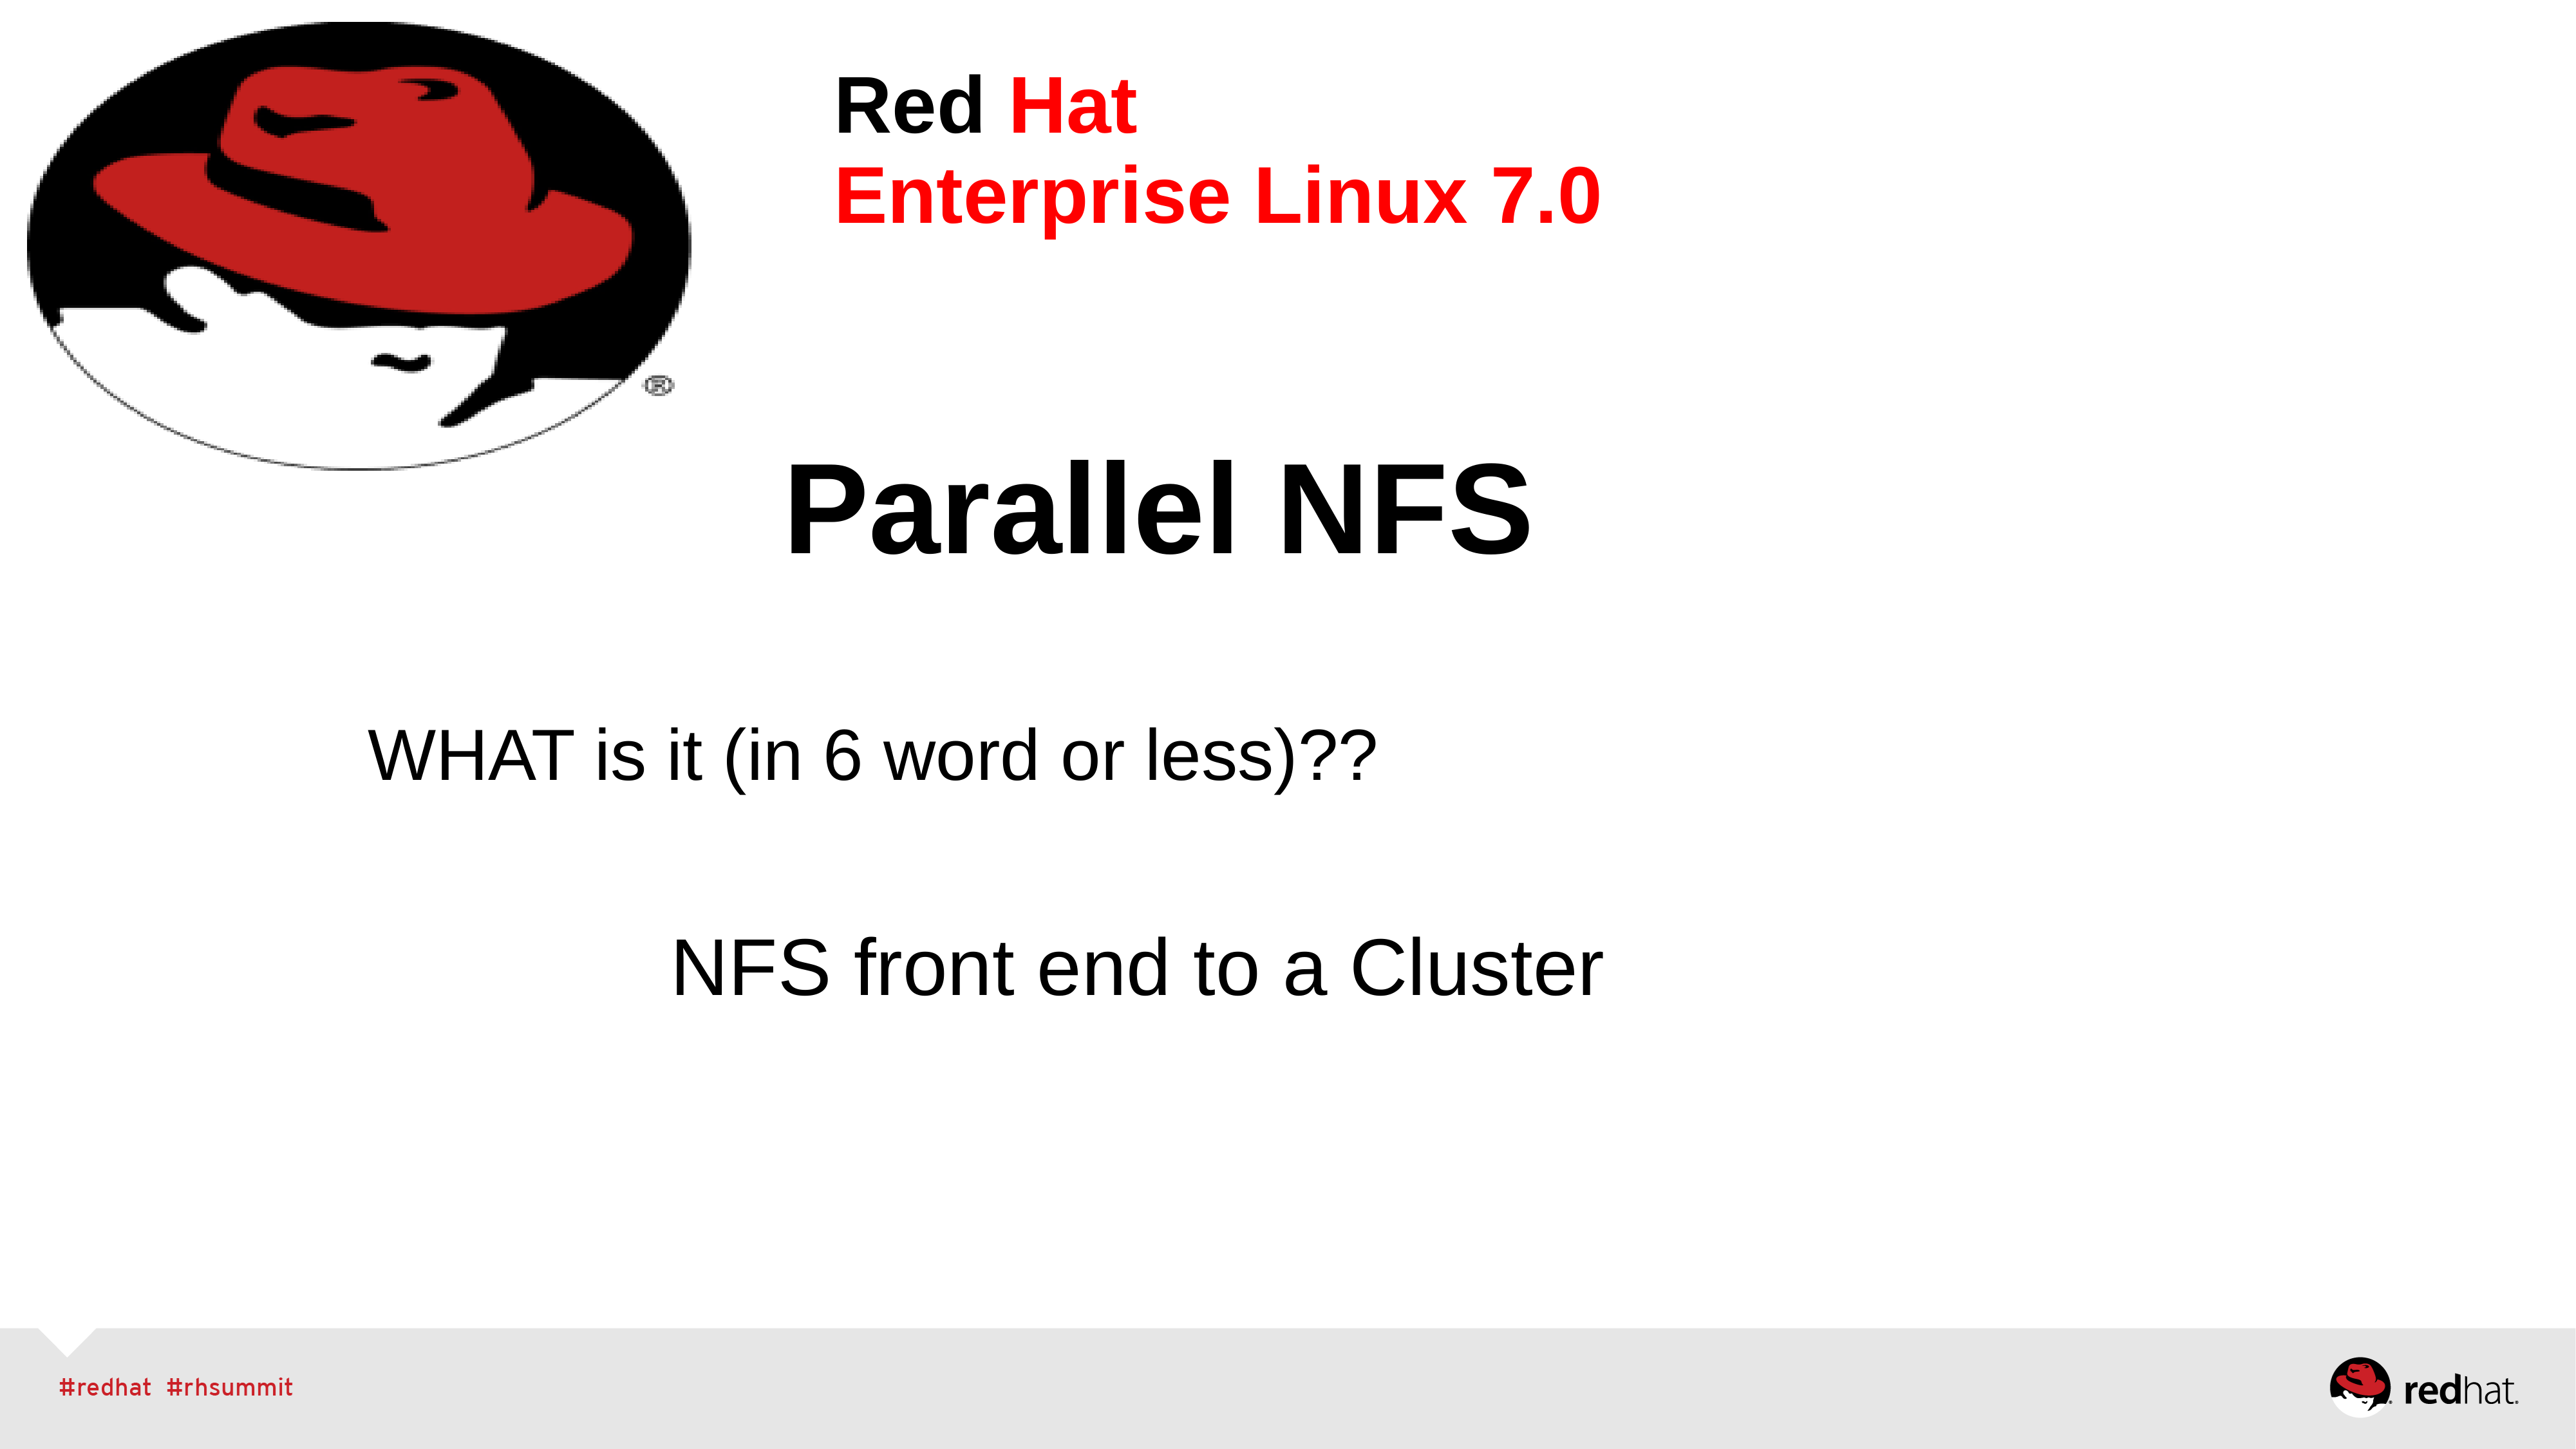

Red Hat
Enterprise Linux 7.0
Parallel NFS
WHAT is it (in 6 word or less)??
NFS front end to a Cluster